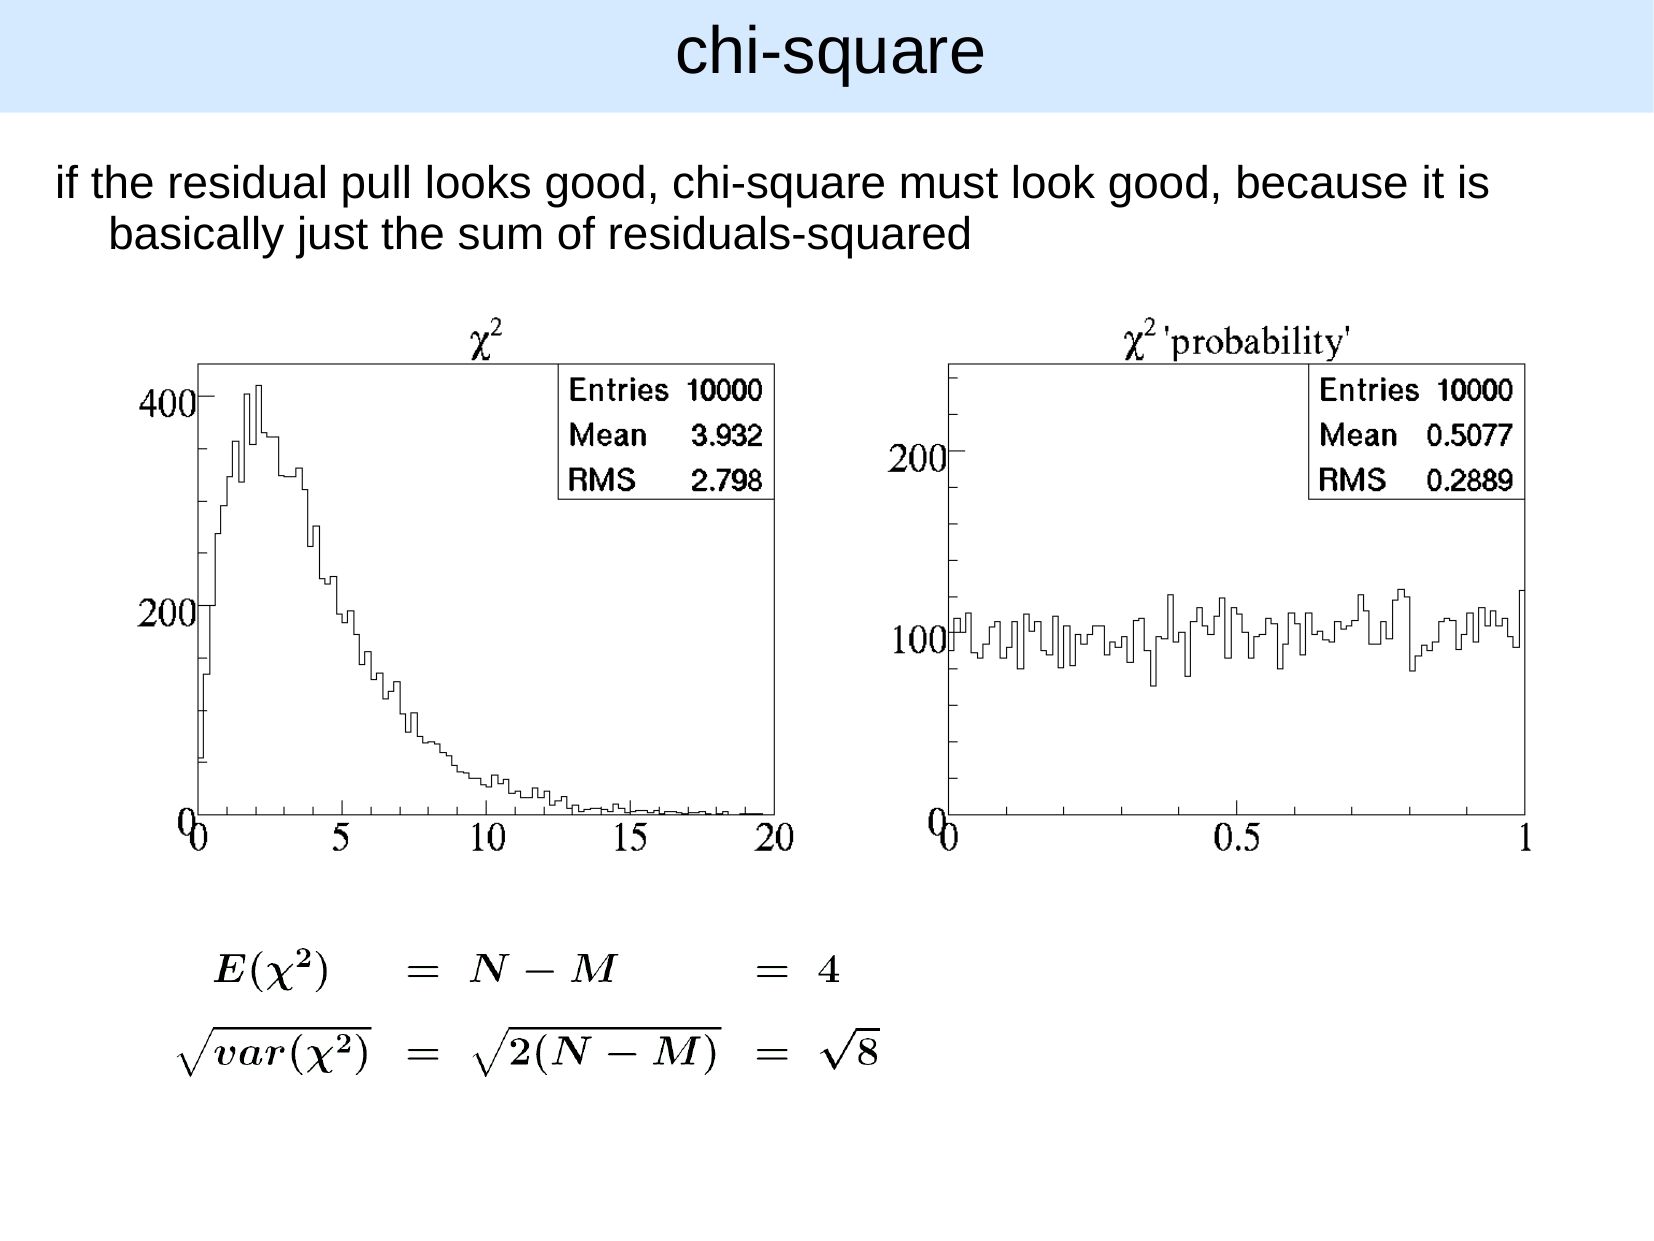

# chi-square
if the residual pull looks good, chi-square must look good, because it is basically just the sum of residuals-squared